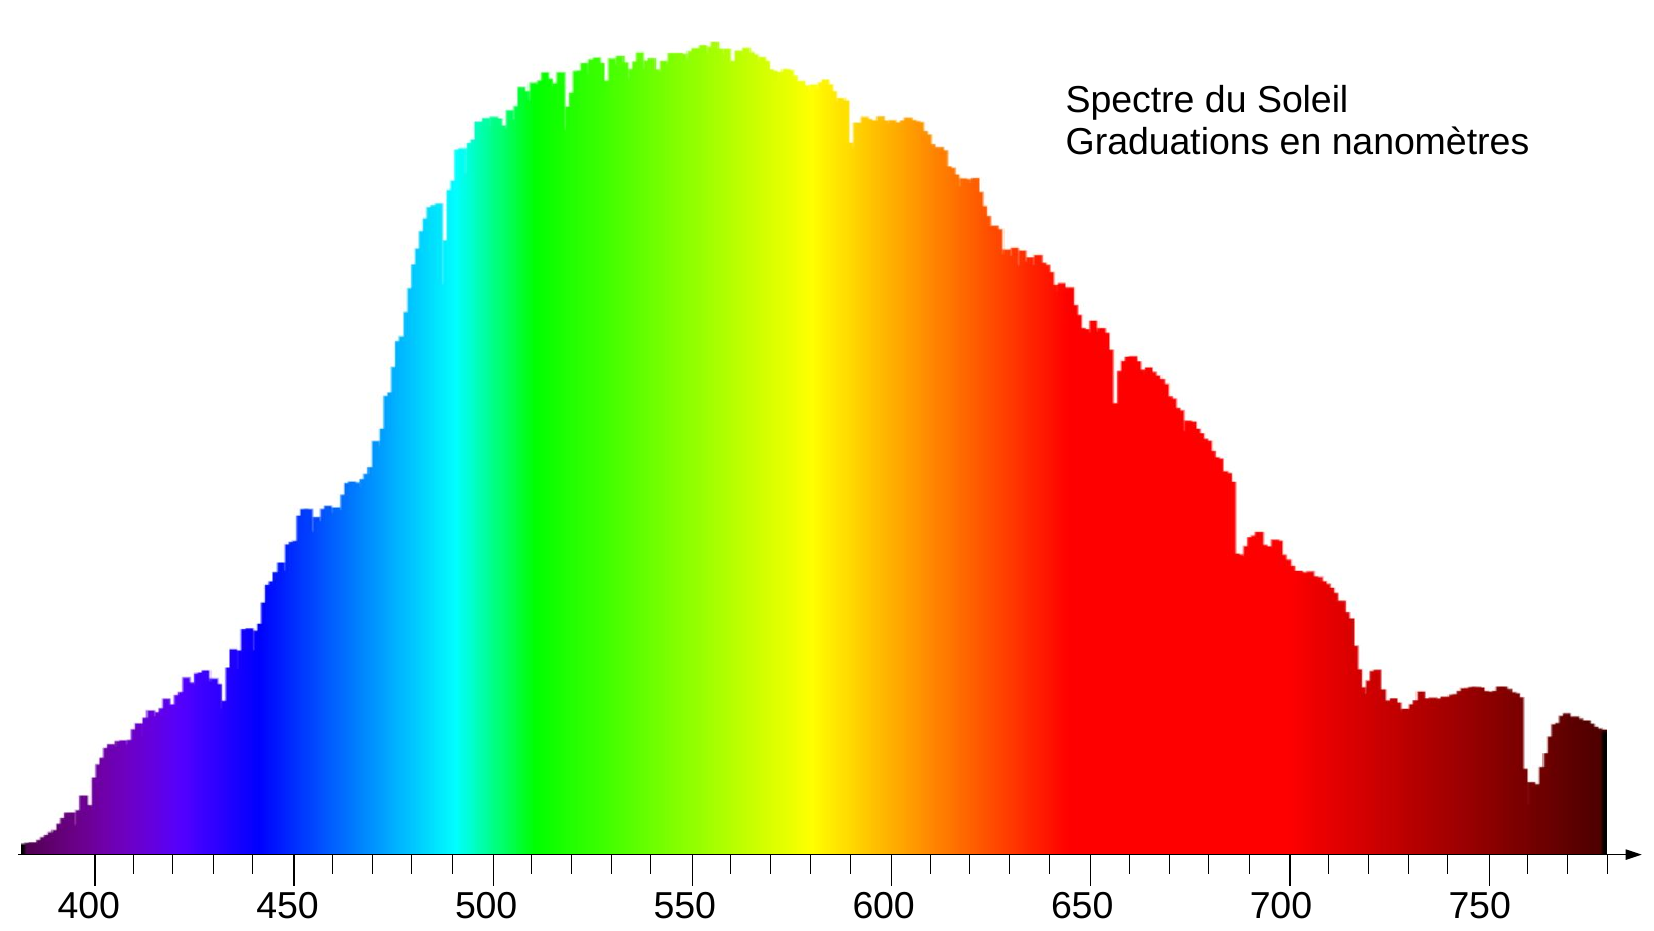

400
450
500
550
600
650
700
750
Spectre du Soleil
Graduations en nanomètres